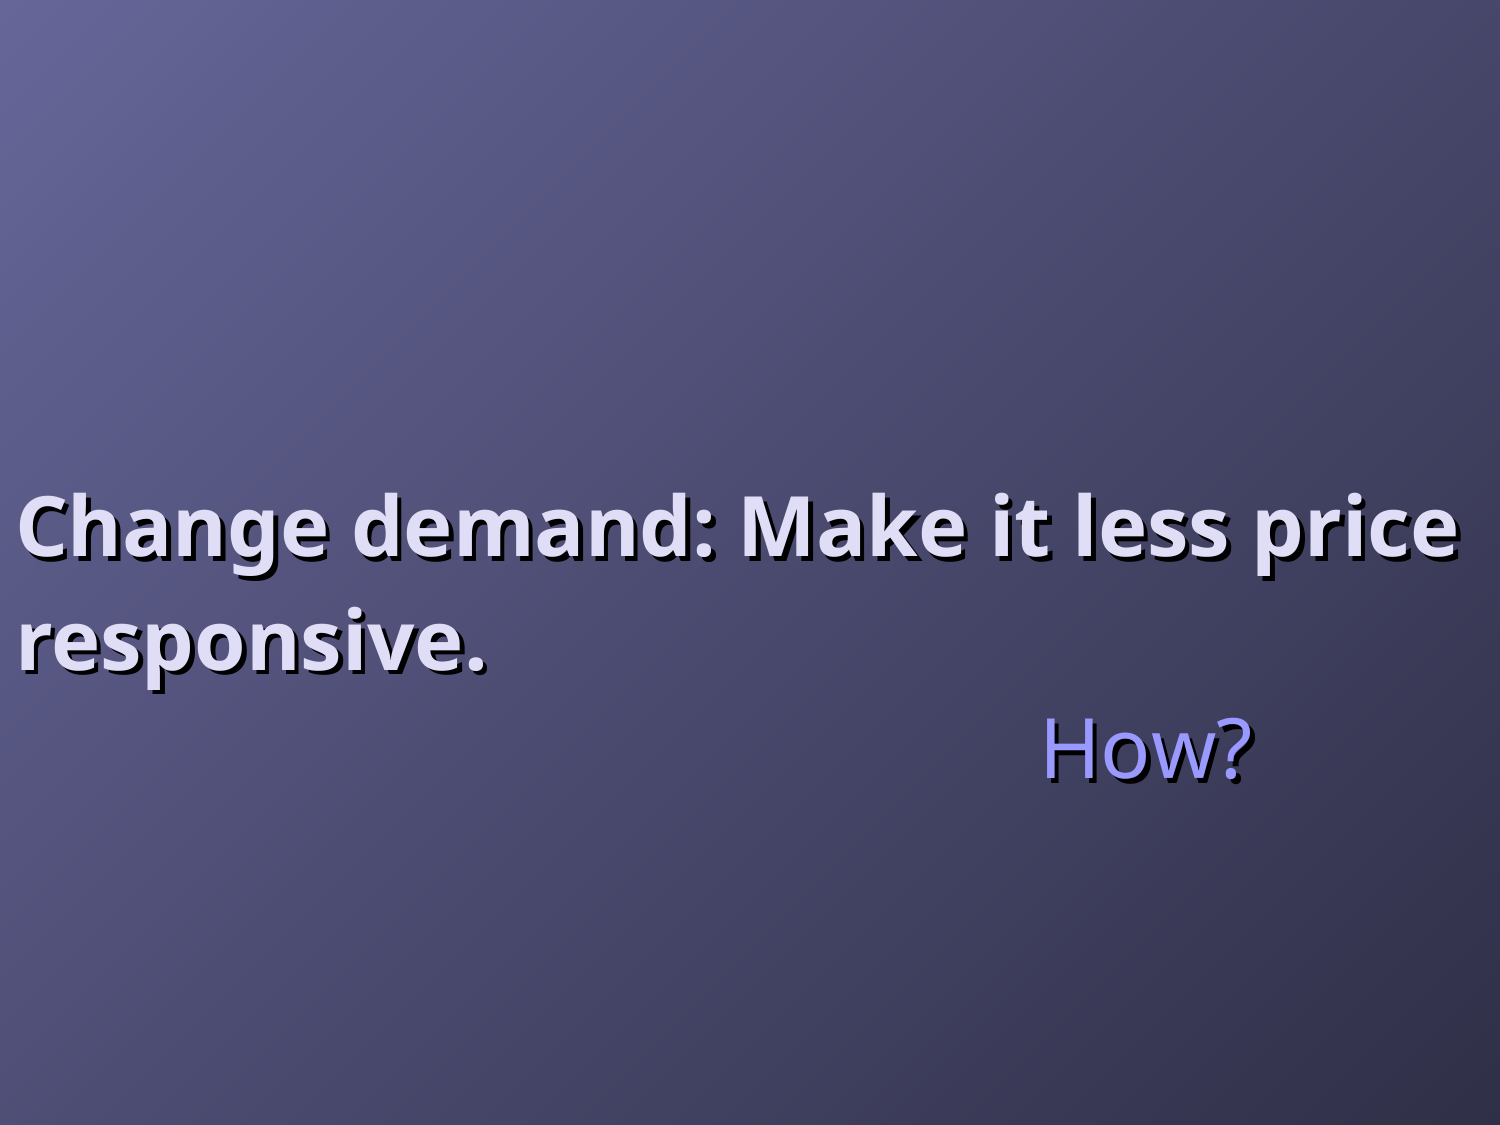

# Change demand: Make it less price responsive.
How?